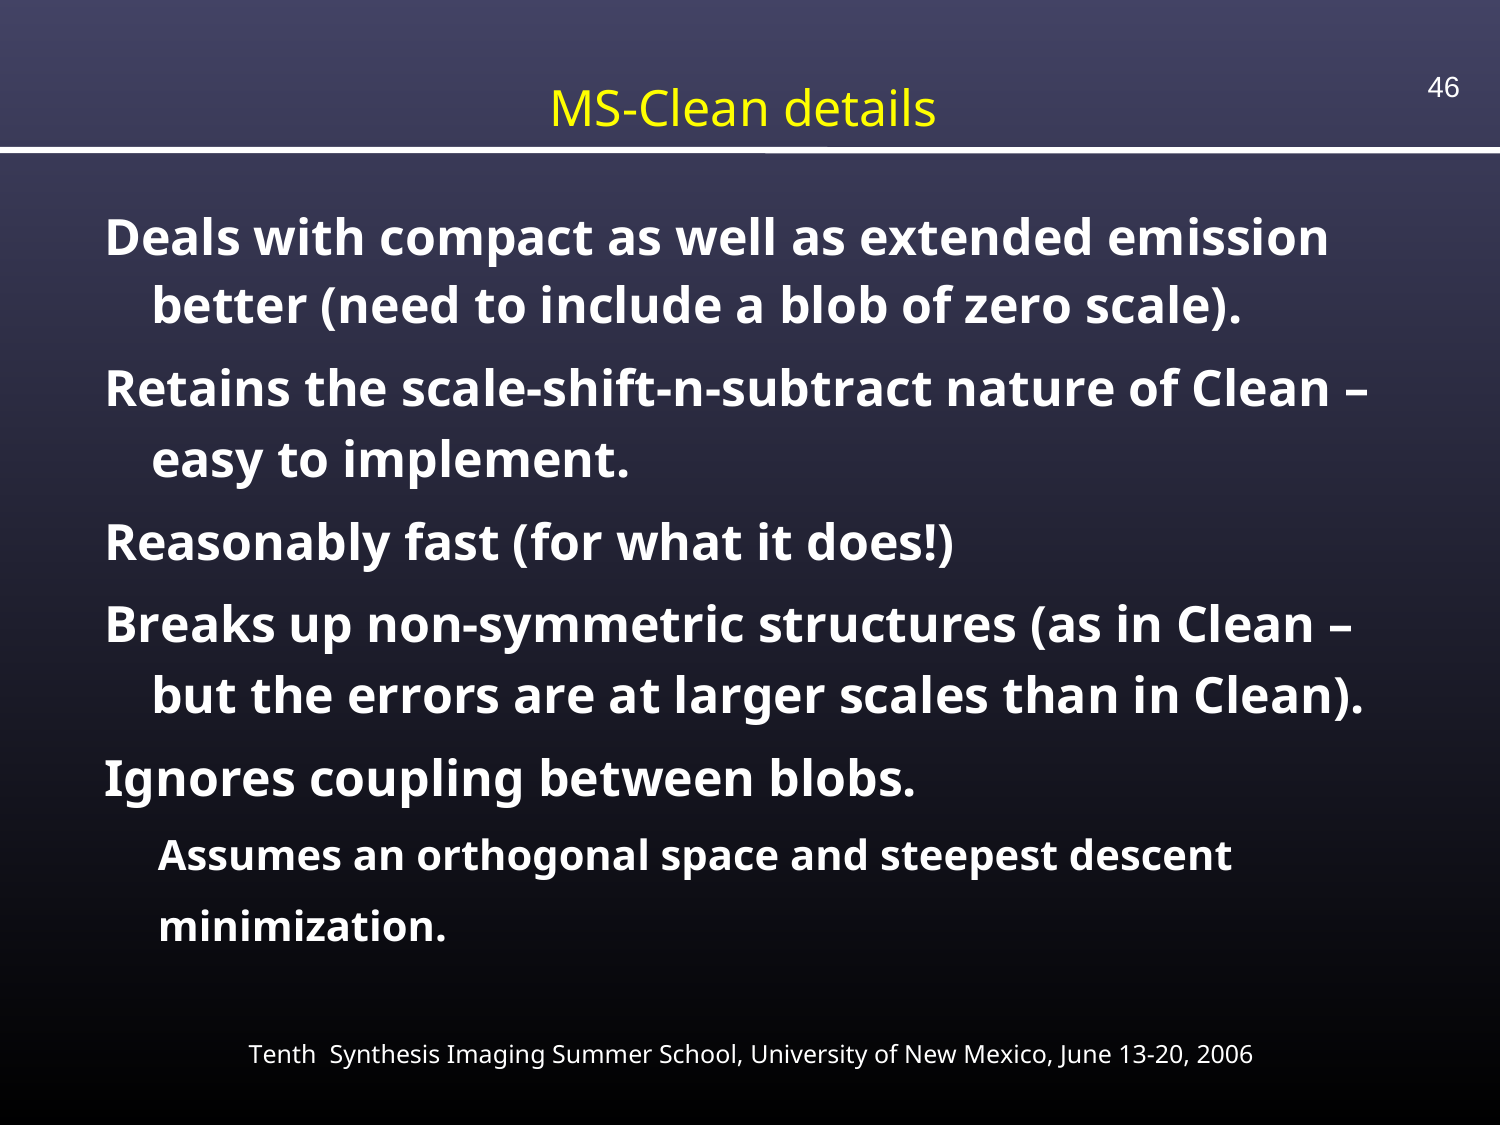

# MS-Clean details
Deals with compact as well as extended emission better (need to include a blob of zero scale).
Retains the scale-shift-n-subtract nature of Clean – easy to implement.
Reasonably fast (for what it does!)
Breaks up non-symmetric structures (as in Clean – but the errors are at larger scales than in Clean).
Ignores coupling between blobs.
 Assumes an orthogonal space and steepest descent
 minimization.